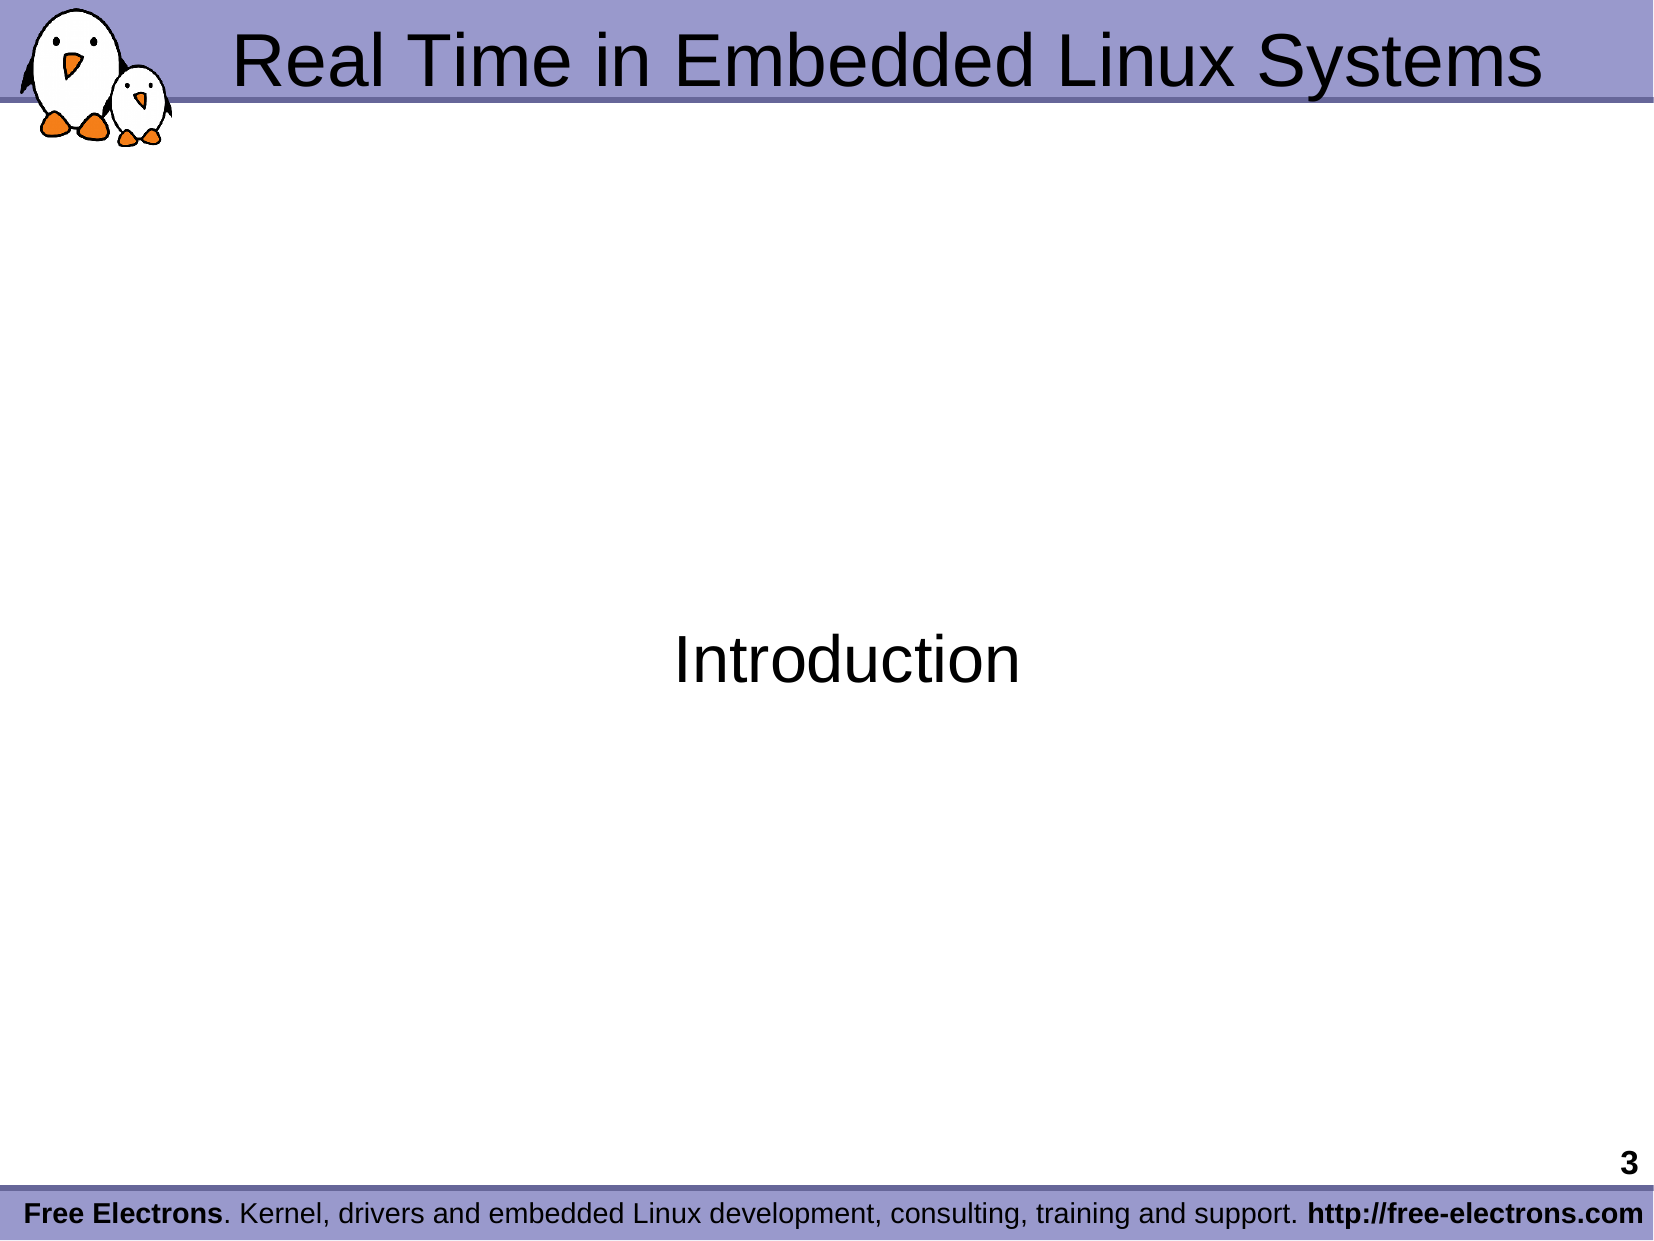

# Real Time in Embedded Linux Systems
Introduction